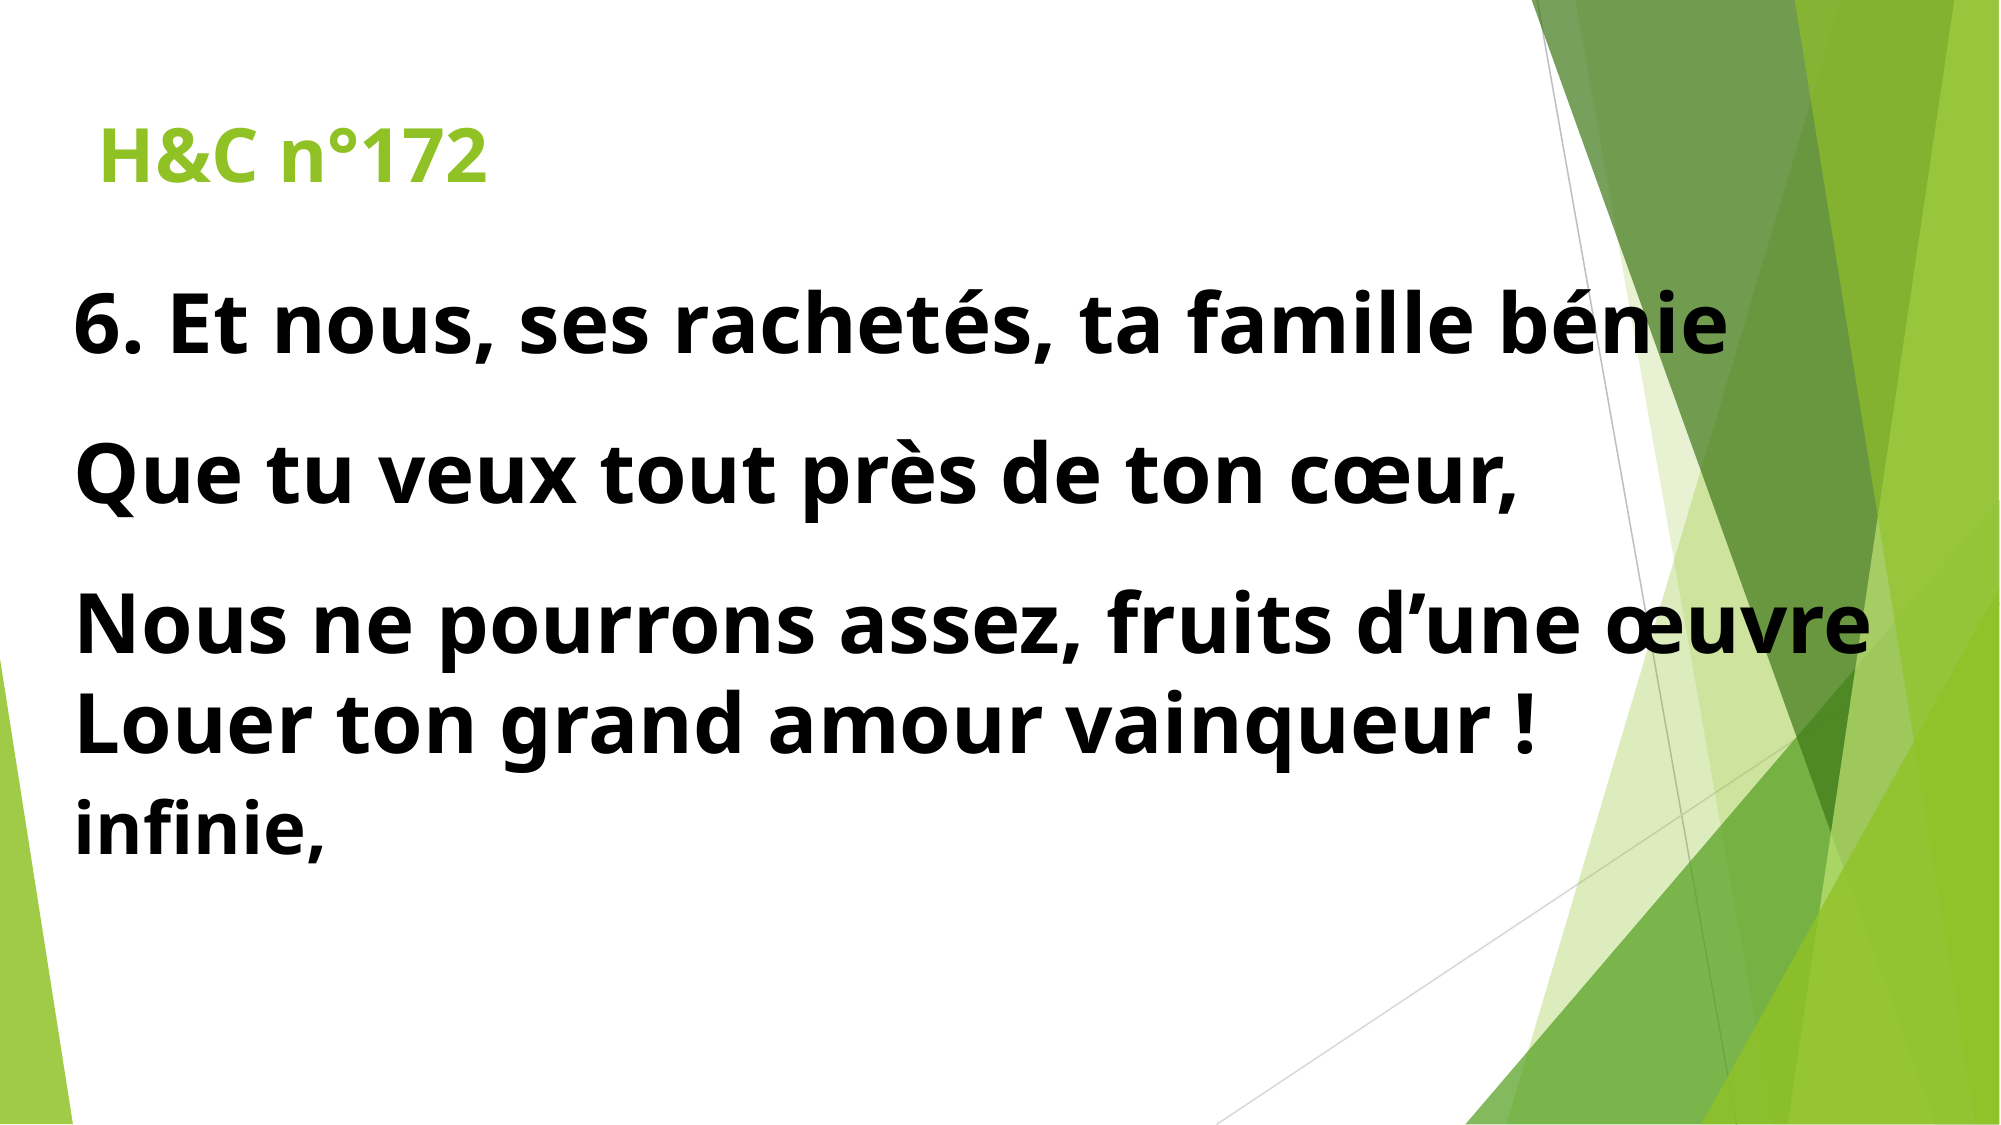

H&C n°172
6. Et nous, ses rachetés, ta famille bénie
Que tu veux tout près de ton cœur,
Nous ne pourrons assez, fruits d’une œuvre
Louer ton grand amour vainqueur !					infinie,